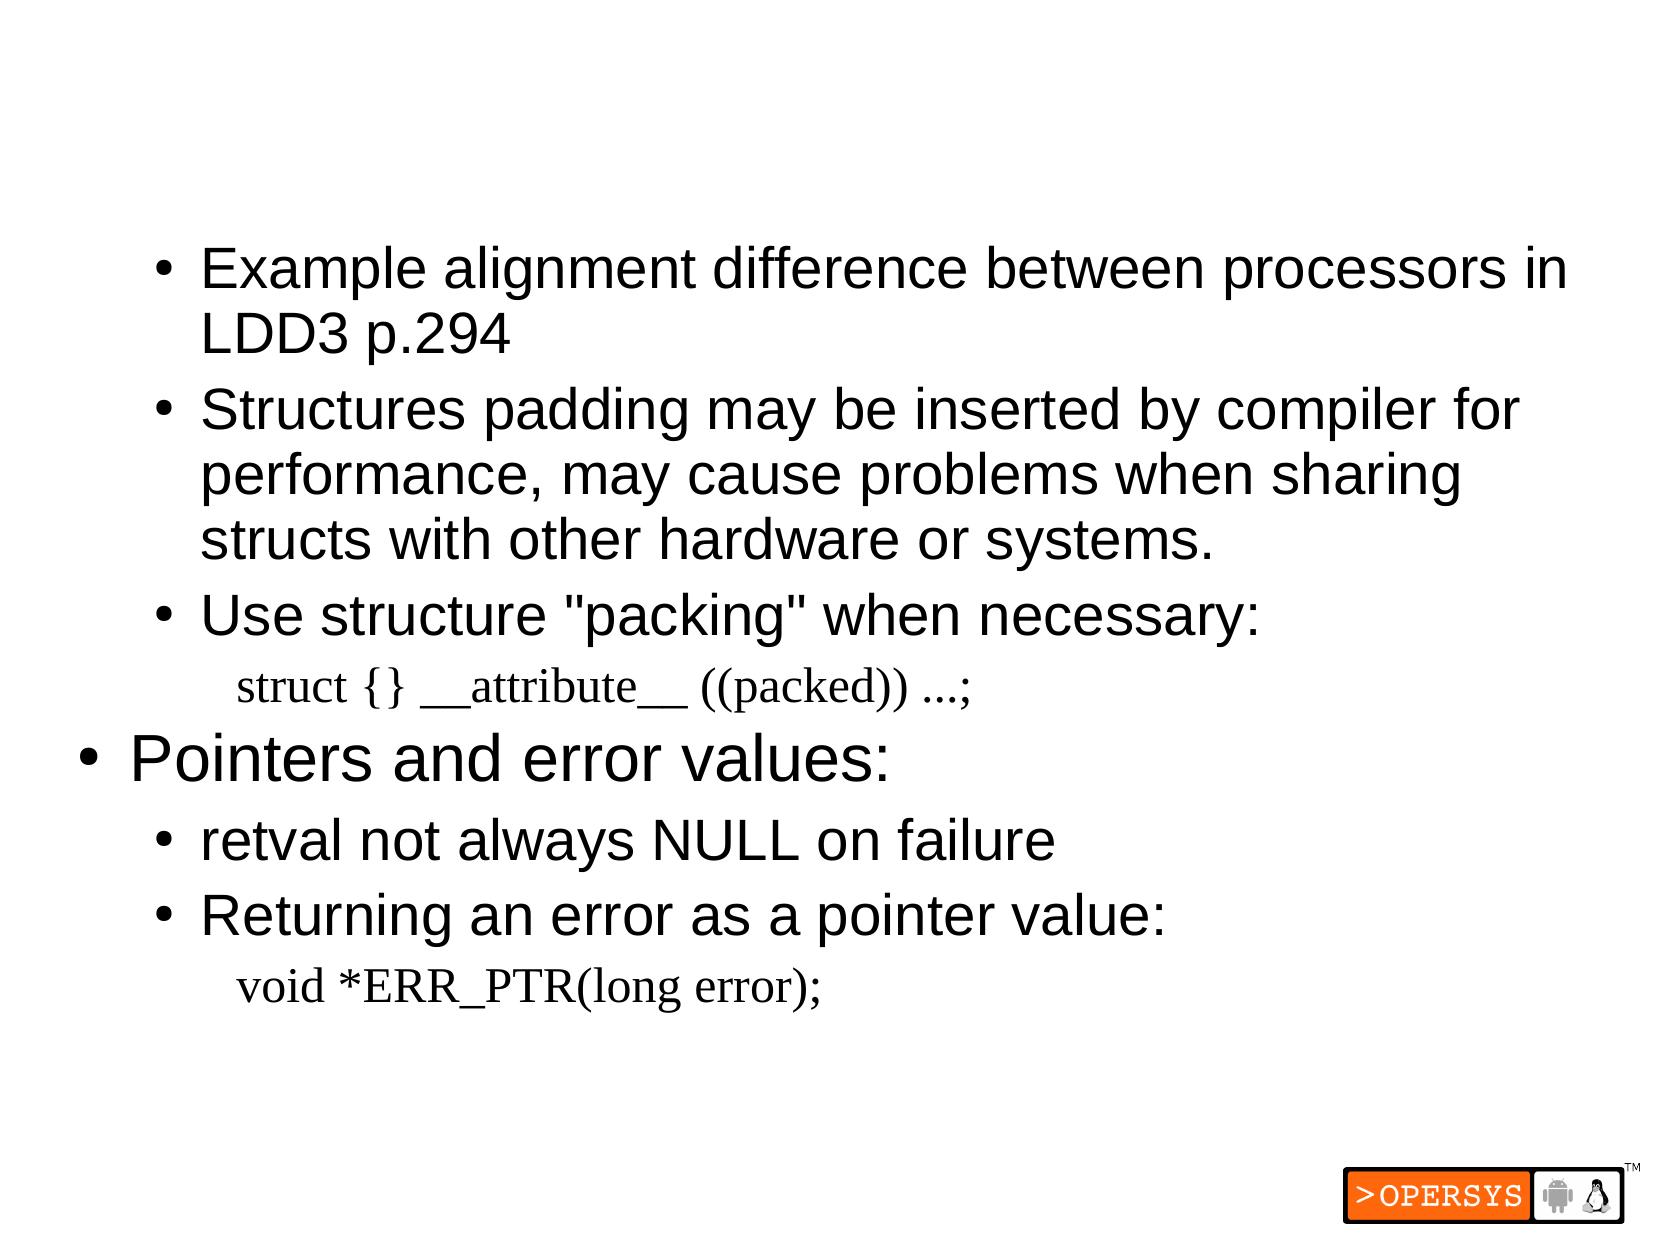

# Example alignment difference between processors in LDD3 p.294
Structures padding may be inserted by compiler for performance, may cause problems when sharing structs with other hardware or systems.
Use structure "packing" when necessary:
struct {} __attribute__ ((packed)) ...;
Pointers and error values:
retval not always NULL on failure
Returning an error as a pointer value:
void *ERR_PTR(long error);